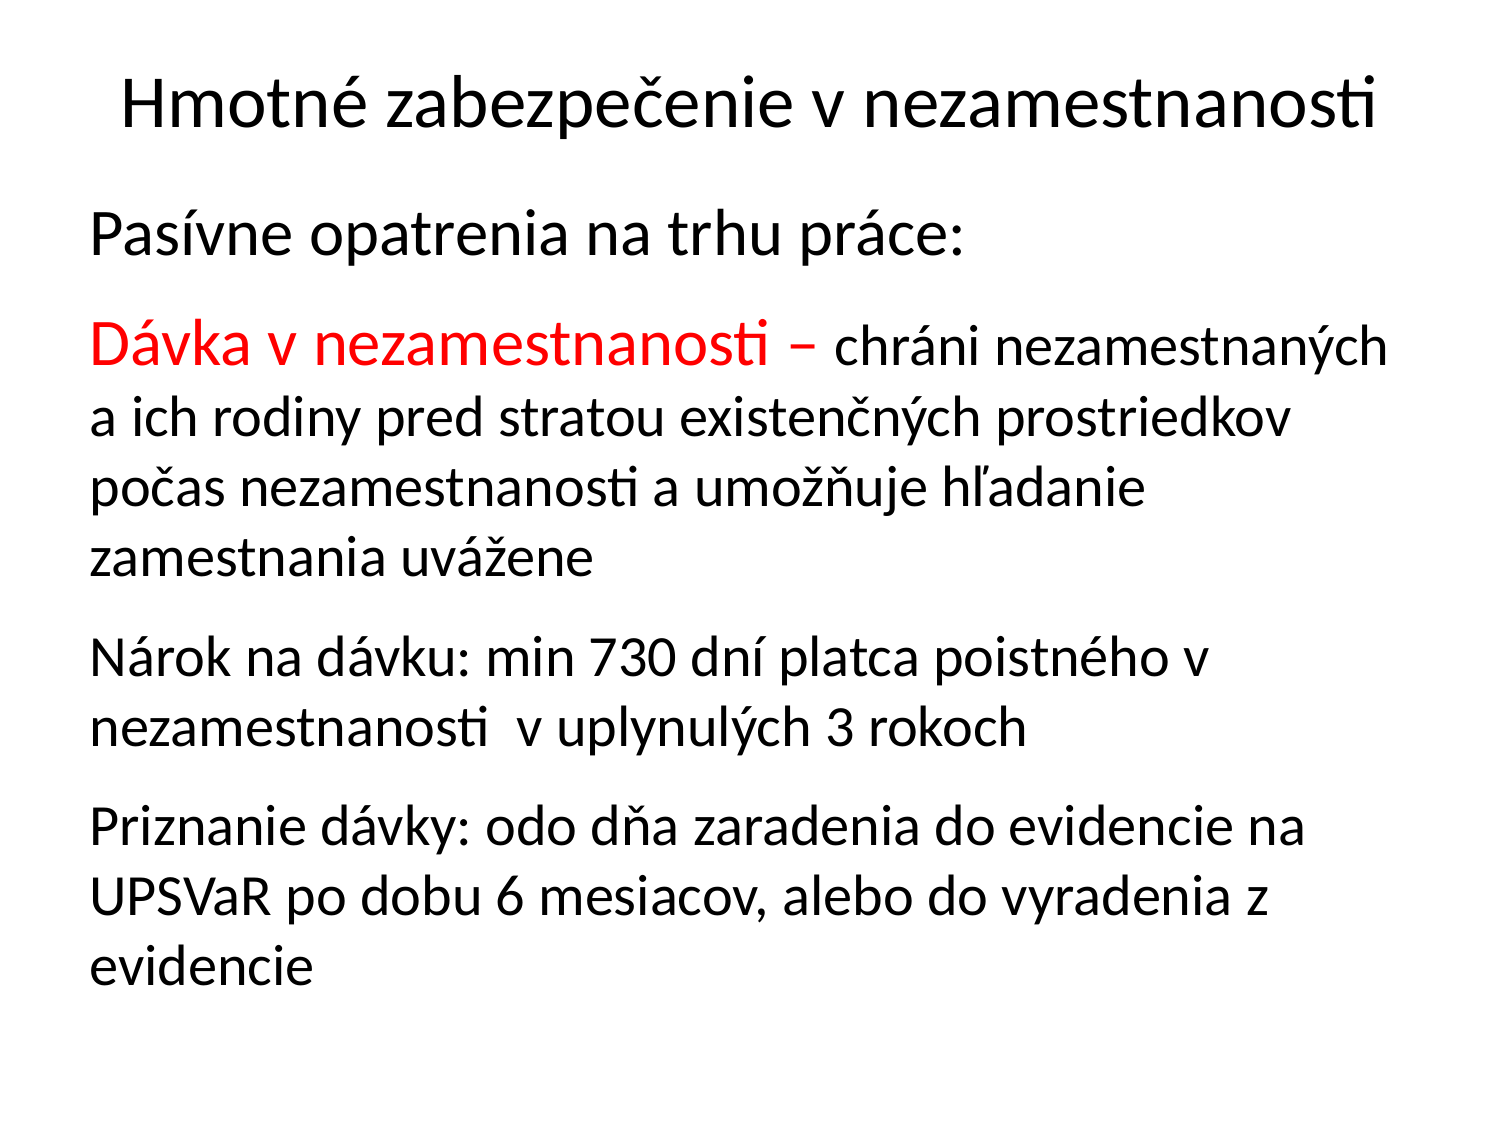

# Hmotné zabezpečenie v nezamestnanosti
Pasívne opatrenia na trhu práce:
Dávka v nezamestnanosti – chráni nezamestnaných a ich rodiny pred stratou existenčných prostriedkov počas nezamestnanosti a umožňuje hľadanie zamestnania uvážene
Nárok na dávku: min 730 dní platca poistného v nezamestnanosti v uplynulých 3 rokoch
Priznanie dávky: odo dňa zaradenia do evidencie na UPSVaR po dobu 6 mesiacov, alebo do vyradenia z evidencie